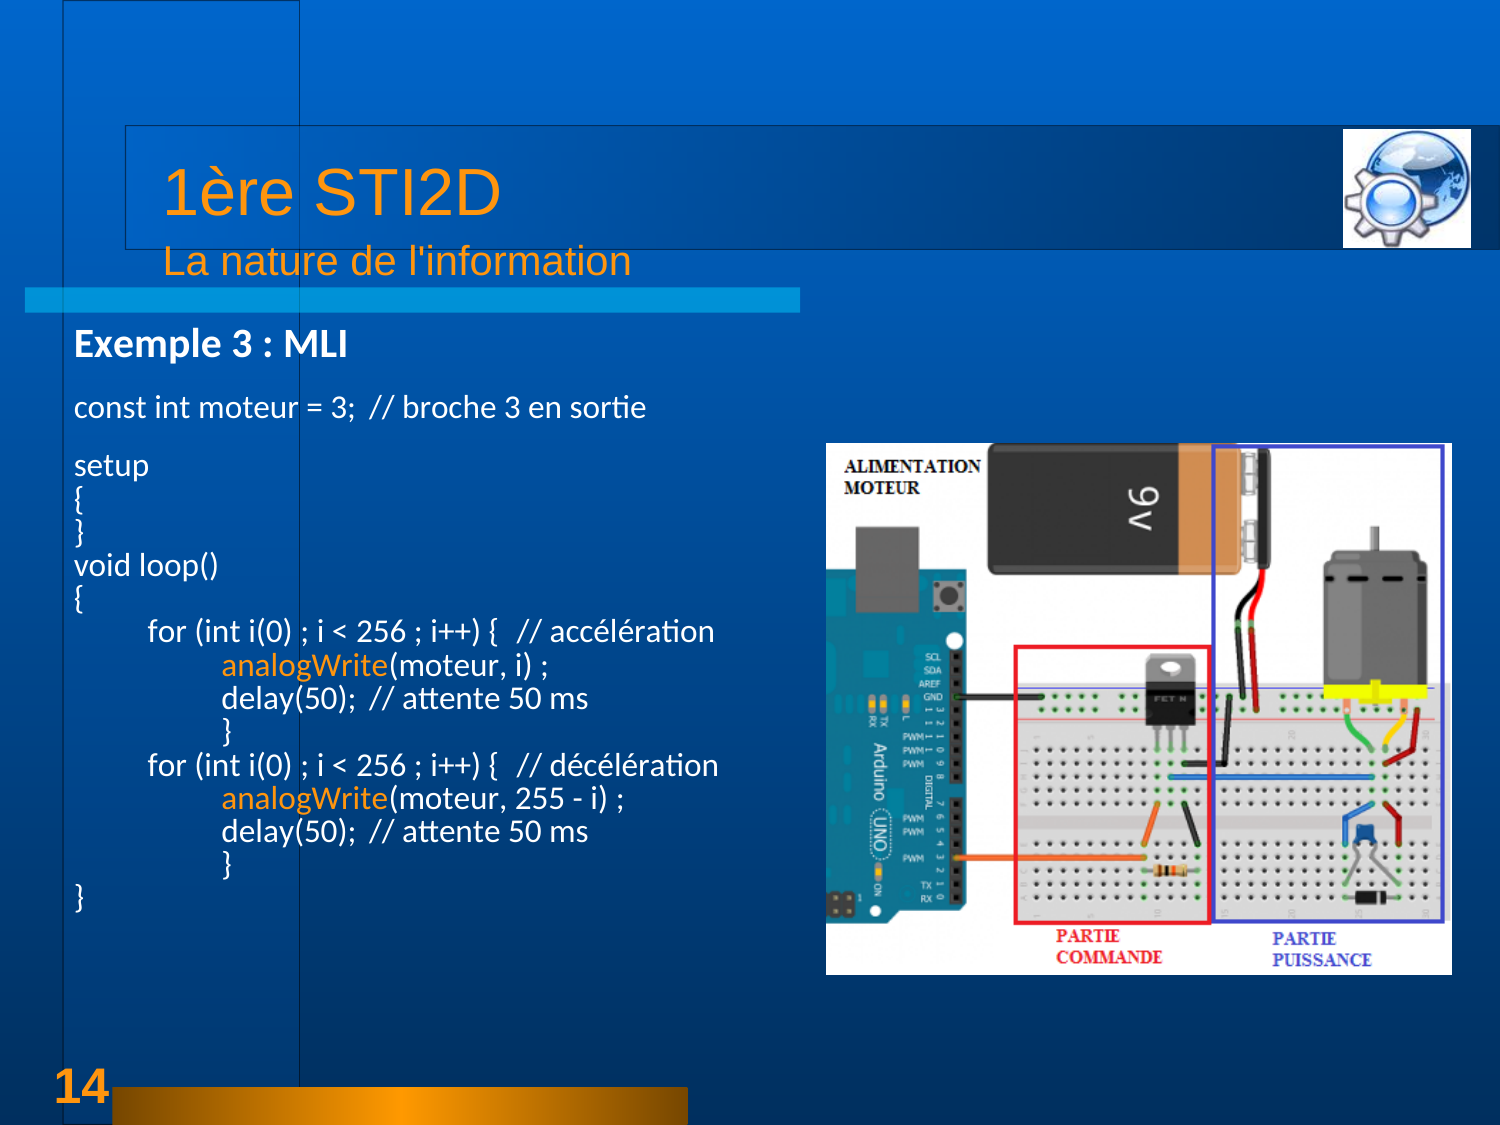

Exemple 3 : MLI
const int moteur = 3; 	// broche 3 en sortie
setup
{
}
void loop()
{
	for (int i(0) ; i < 256 ; i++) {	// accélération
		analogWrite(moteur, i) ;
		delay(50);	// attente 50 ms
		}
	for (int i(0) ; i < 256 ; i++) {	// décélération
		analogWrite(moteur, 255 - i) ;
		delay(50);	// attente 50 ms
		}
}